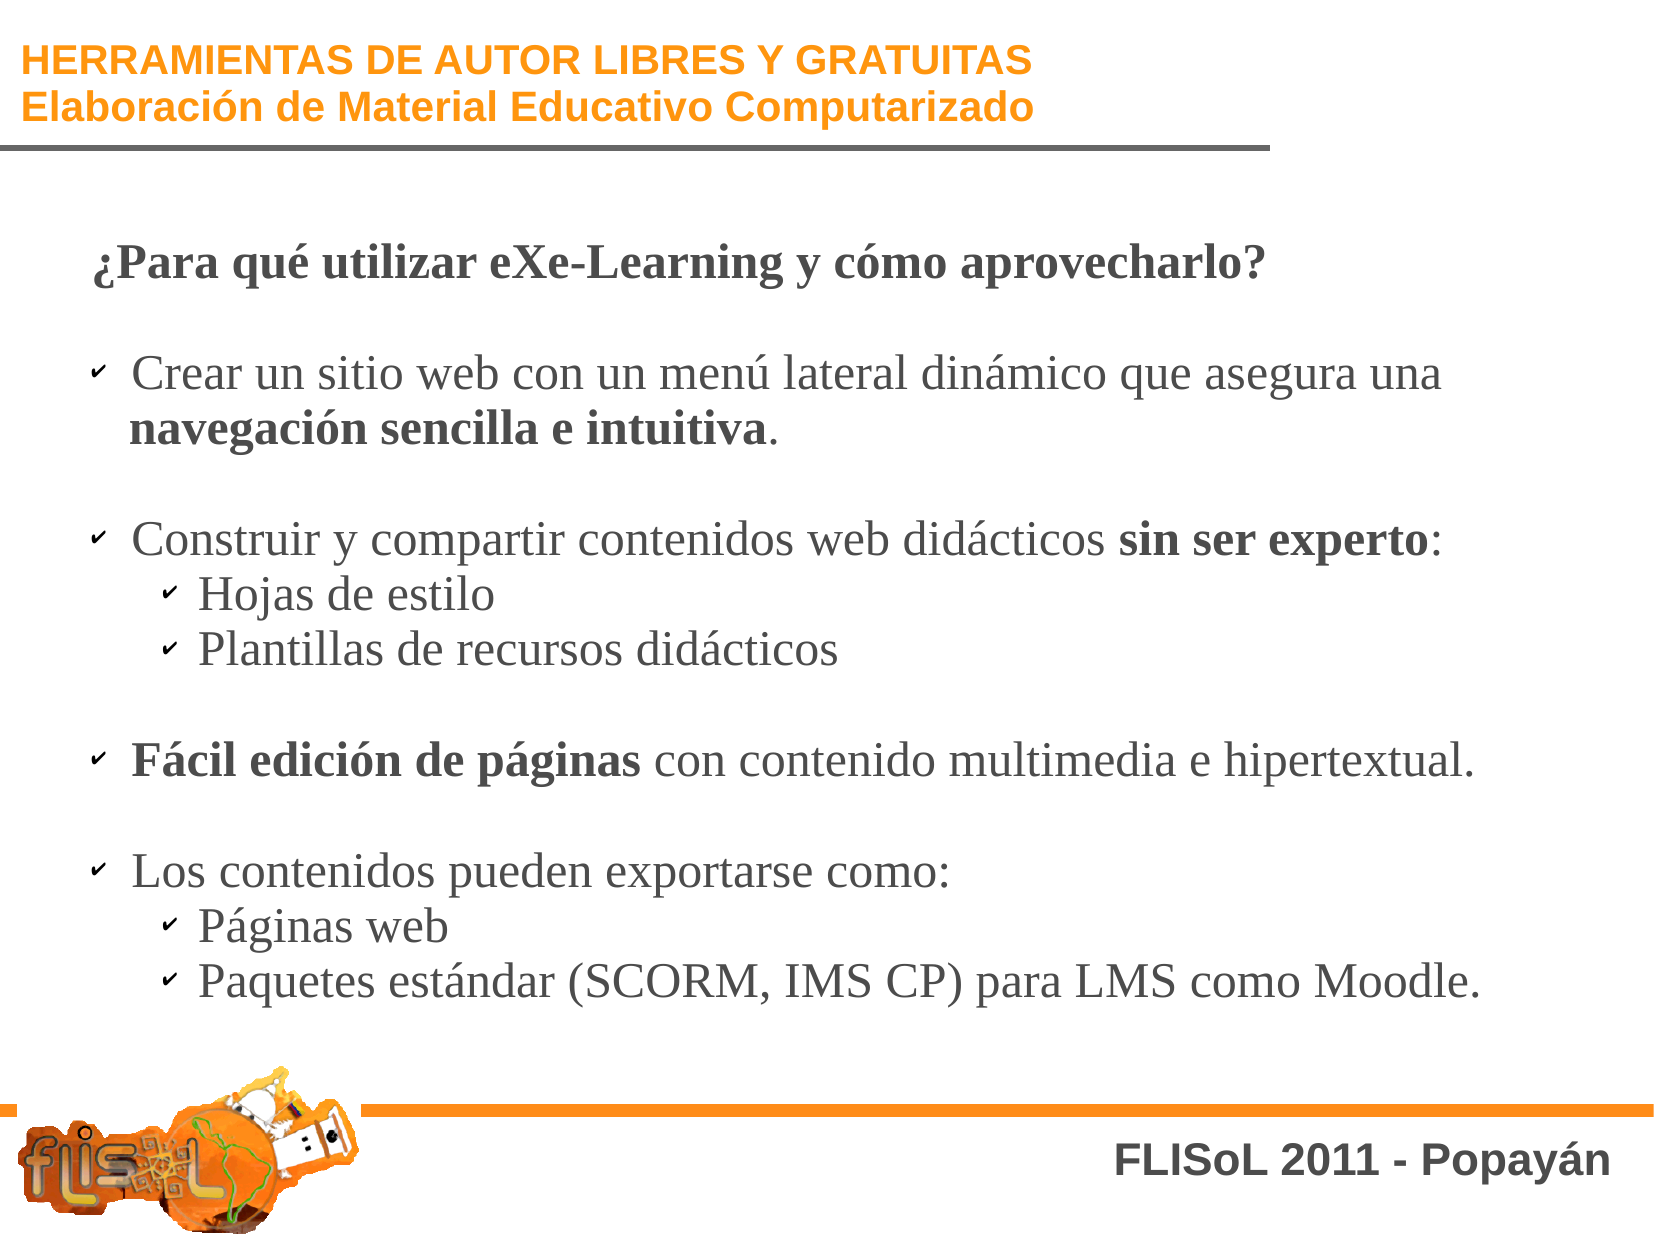

¿Para qué utilizar eXe-Learning y cómo aprovecharlo?
 Crear un sitio web con un menú lateral dinámico que asegura una
 navegación sencilla e intuitiva.
 Construir y compartir contenidos web didácticos sin ser experto:
Hojas de estilo
Plantillas de recursos didácticos
 Fácil edición de páginas con contenido multimedia e hipertextual.
 Los contenidos pueden exportarse como:
Páginas web
Paquetes estándar (SCORM, IMS CP) para LMS como Moodle.